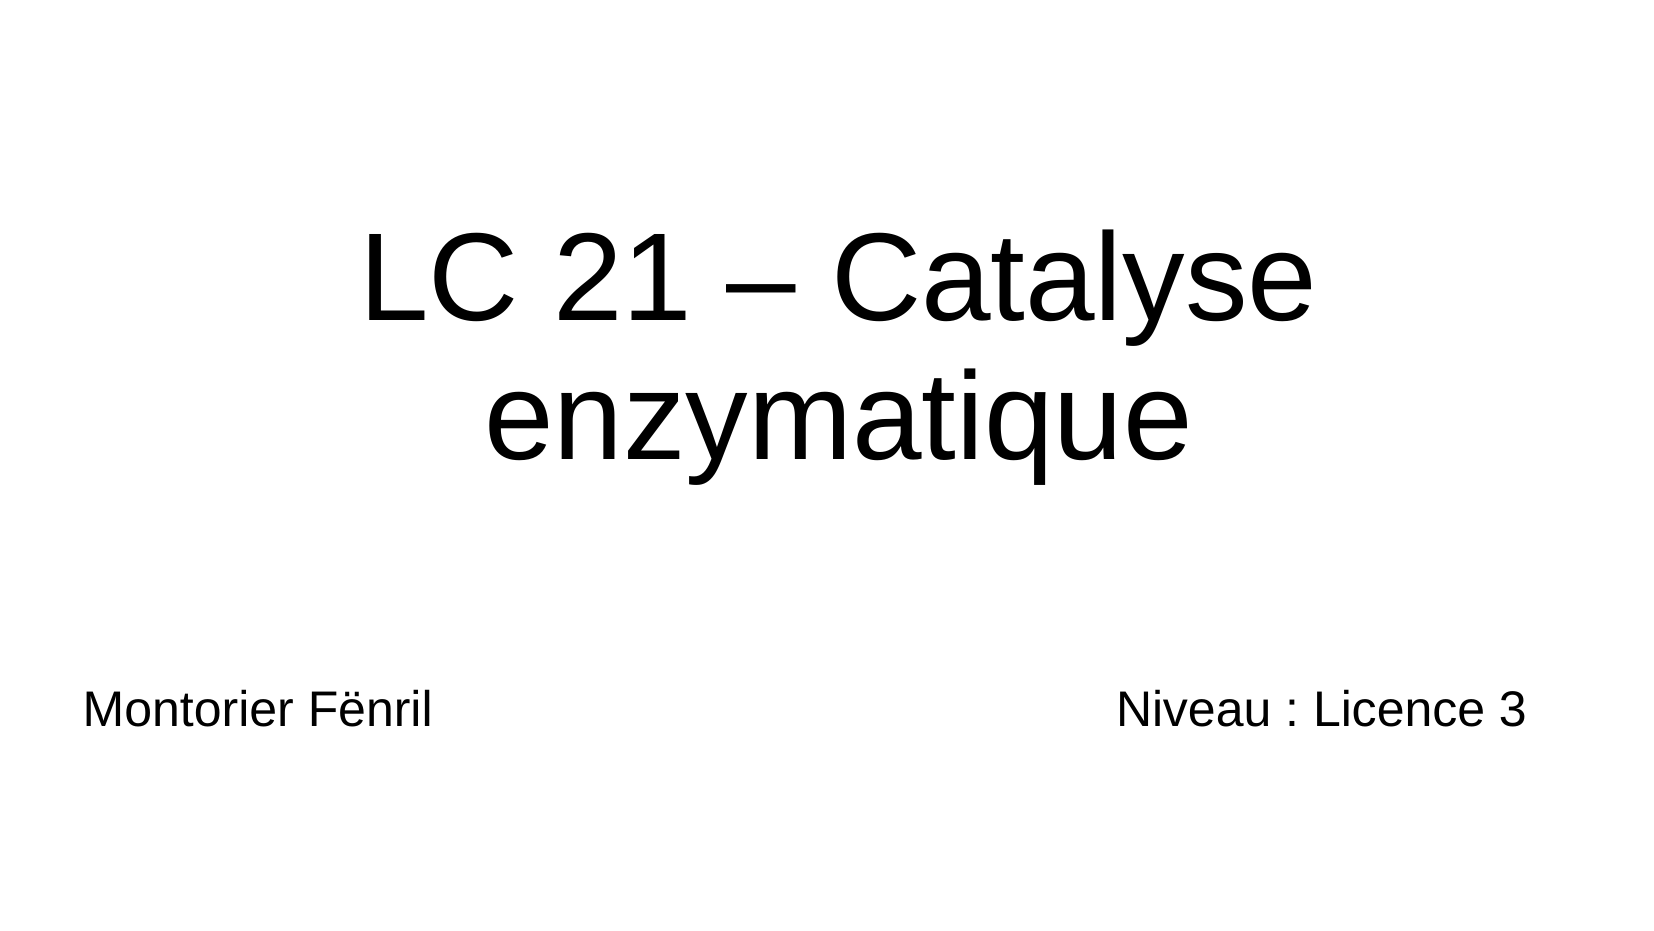

# LC 21 – Catalyse enzymatique
Montorier Fënril										Niveau : Licence 3